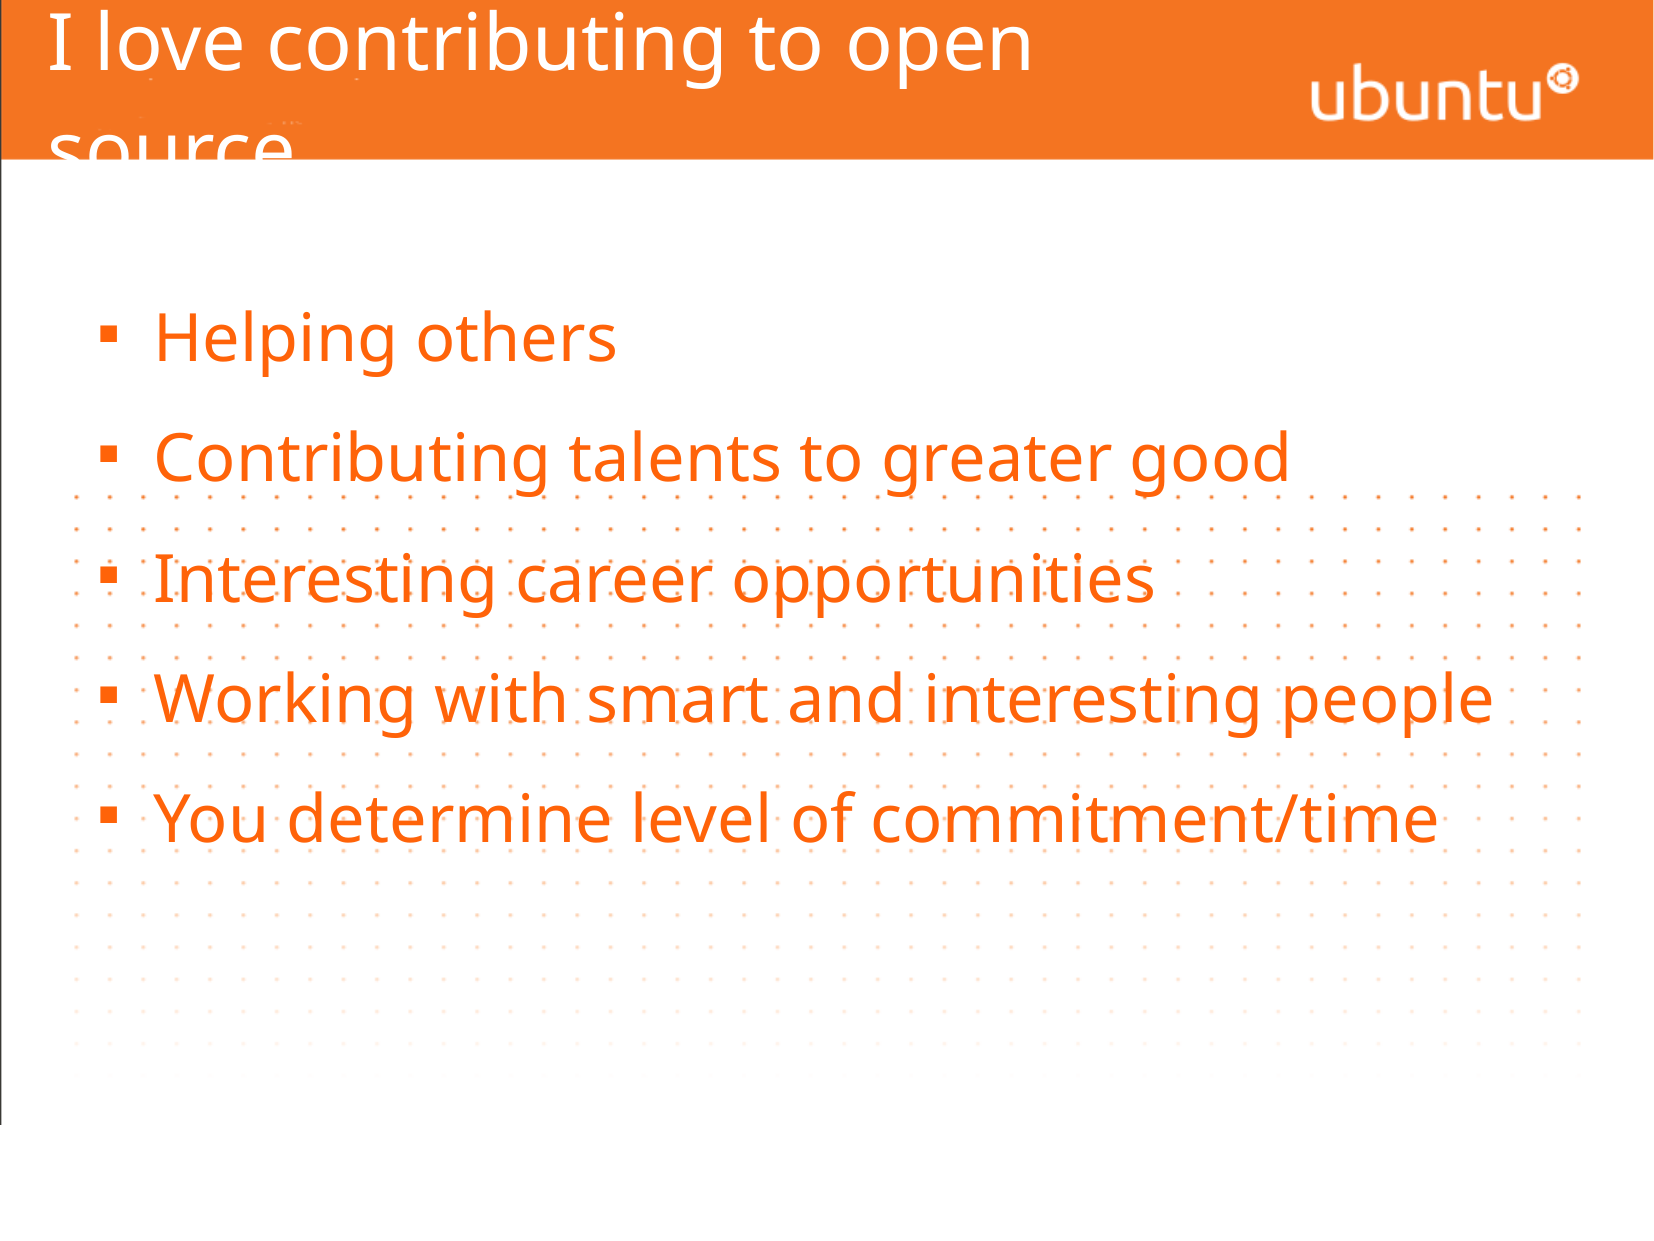

# I love contributing to open source
Helping others
Contributing talents to greater good
Interesting career opportunities
Working with smart and interesting people
You determine level of commitment/time